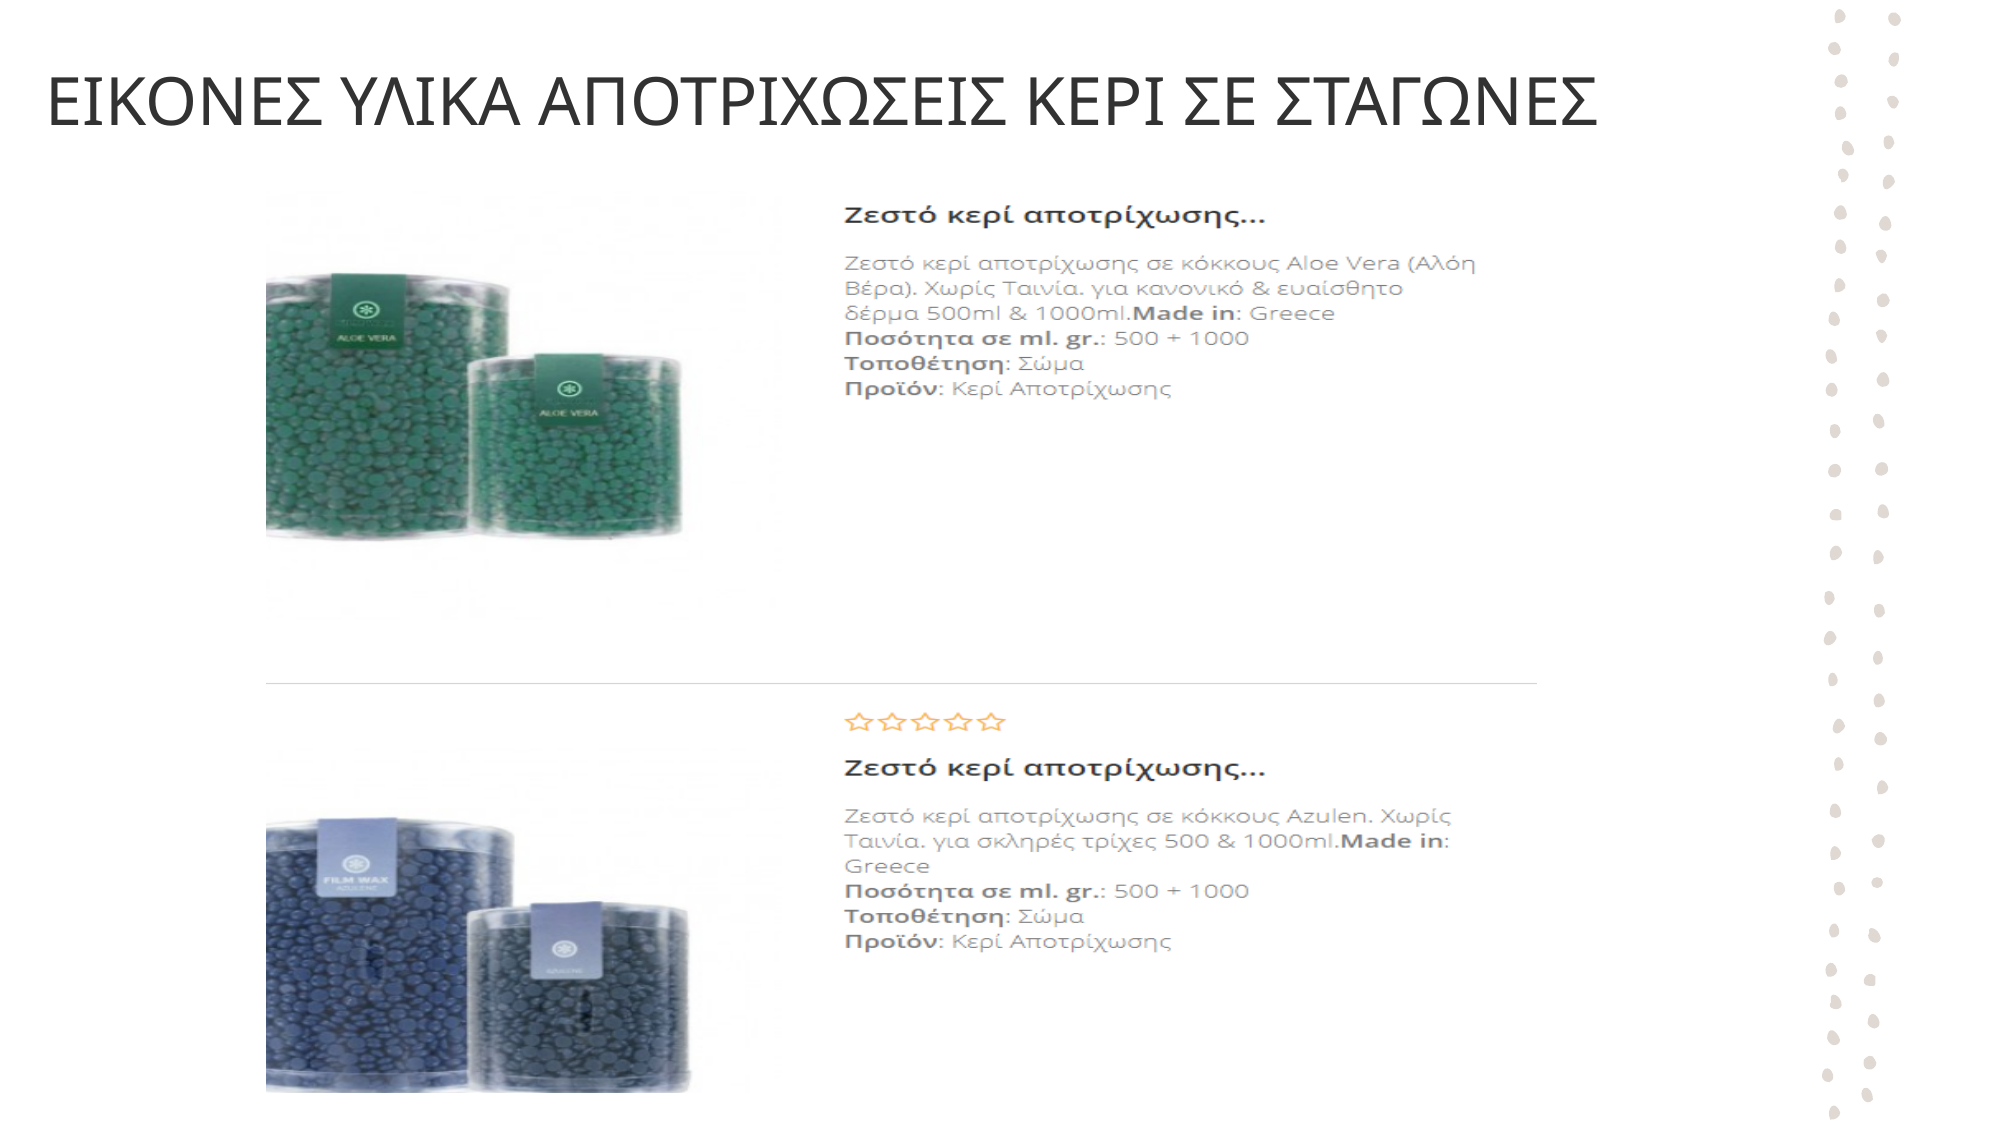

# ΕΙΚΟΝΕΣ ΥΛΙΚΑ ΑΠΟΤΡΙΧΩΣΕΙΣ ΚΕΡΙ ΣΕ ΣΤΑΓΩΝΕΣ